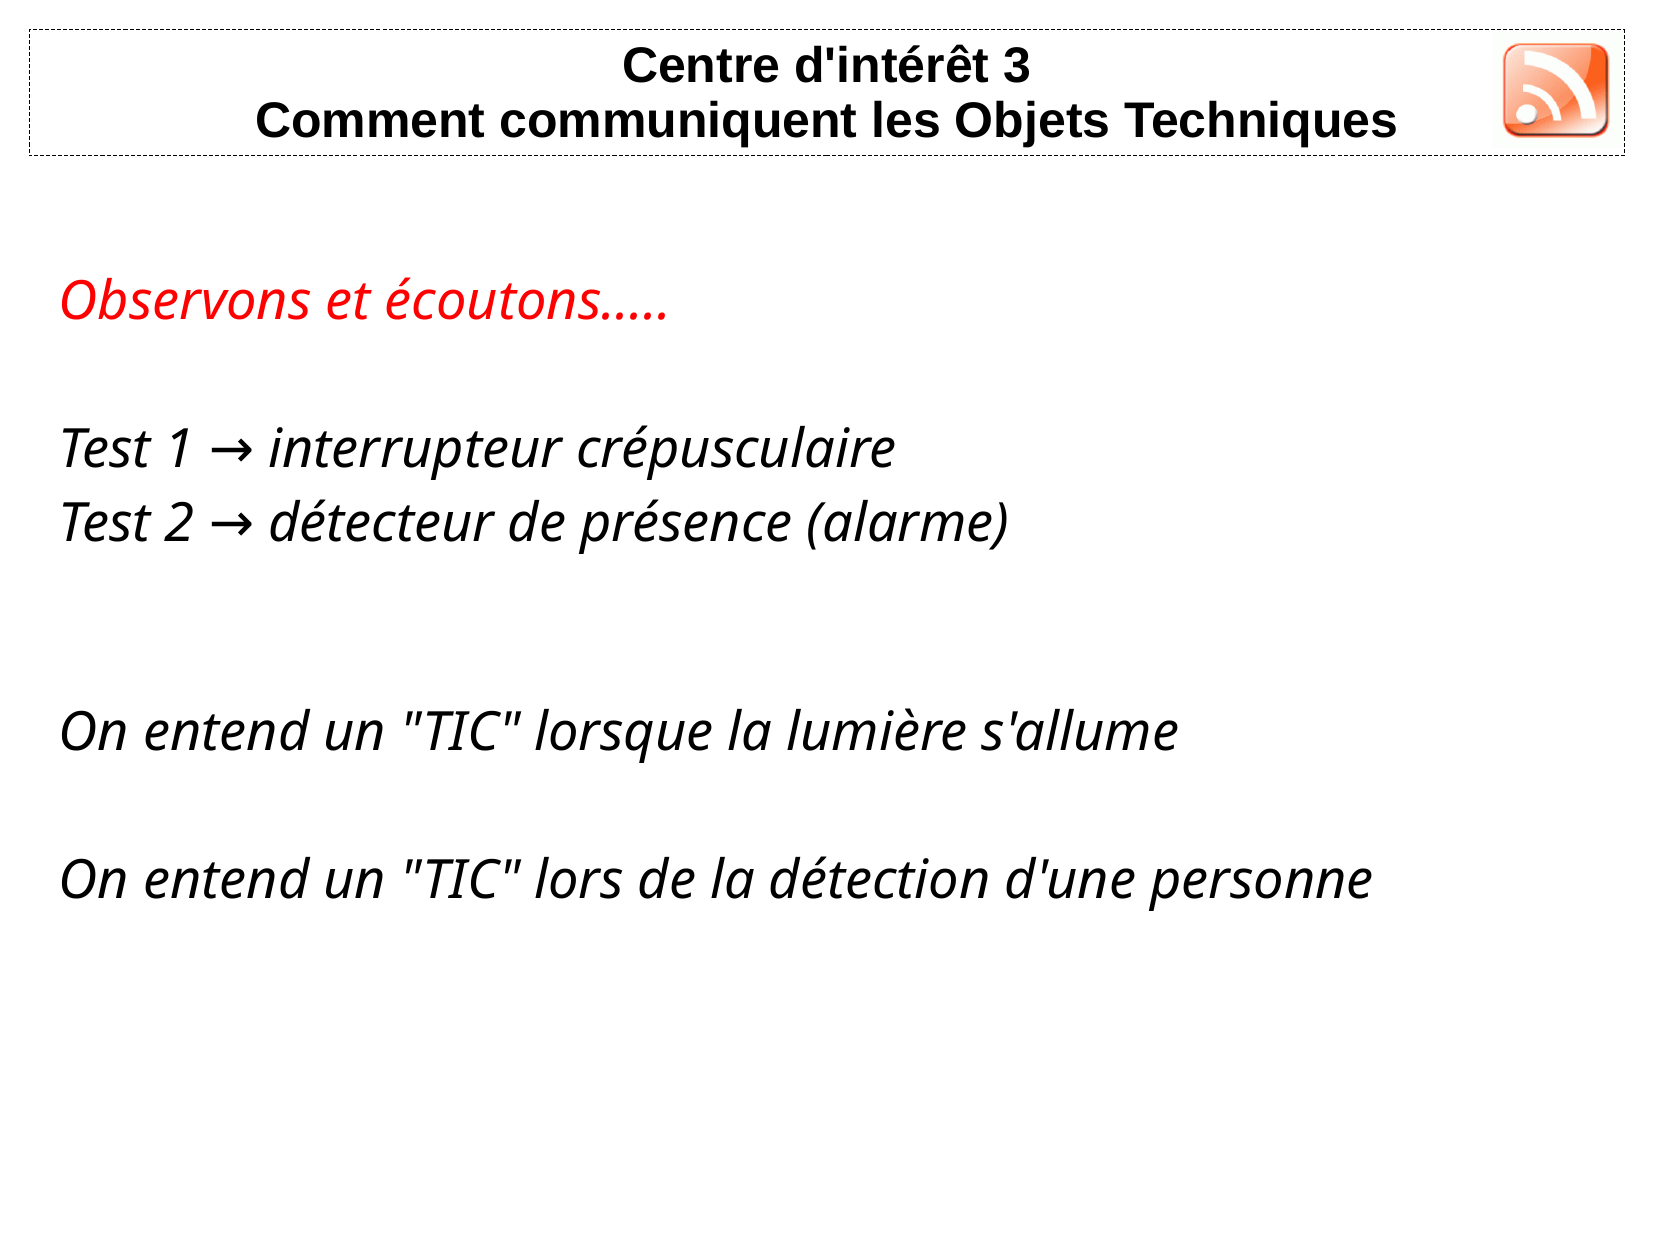

Centre d'intérêt 3
Comment communiquent les Objets Techniques
Observons et écoutons.....
Test 1 → interrupteur crépusculaire
Test 2 → détecteur de présence (alarme)
On entend un "TIC" lorsque la lumière s'allume
On entend un "TIC" lors de la détection d'une personne